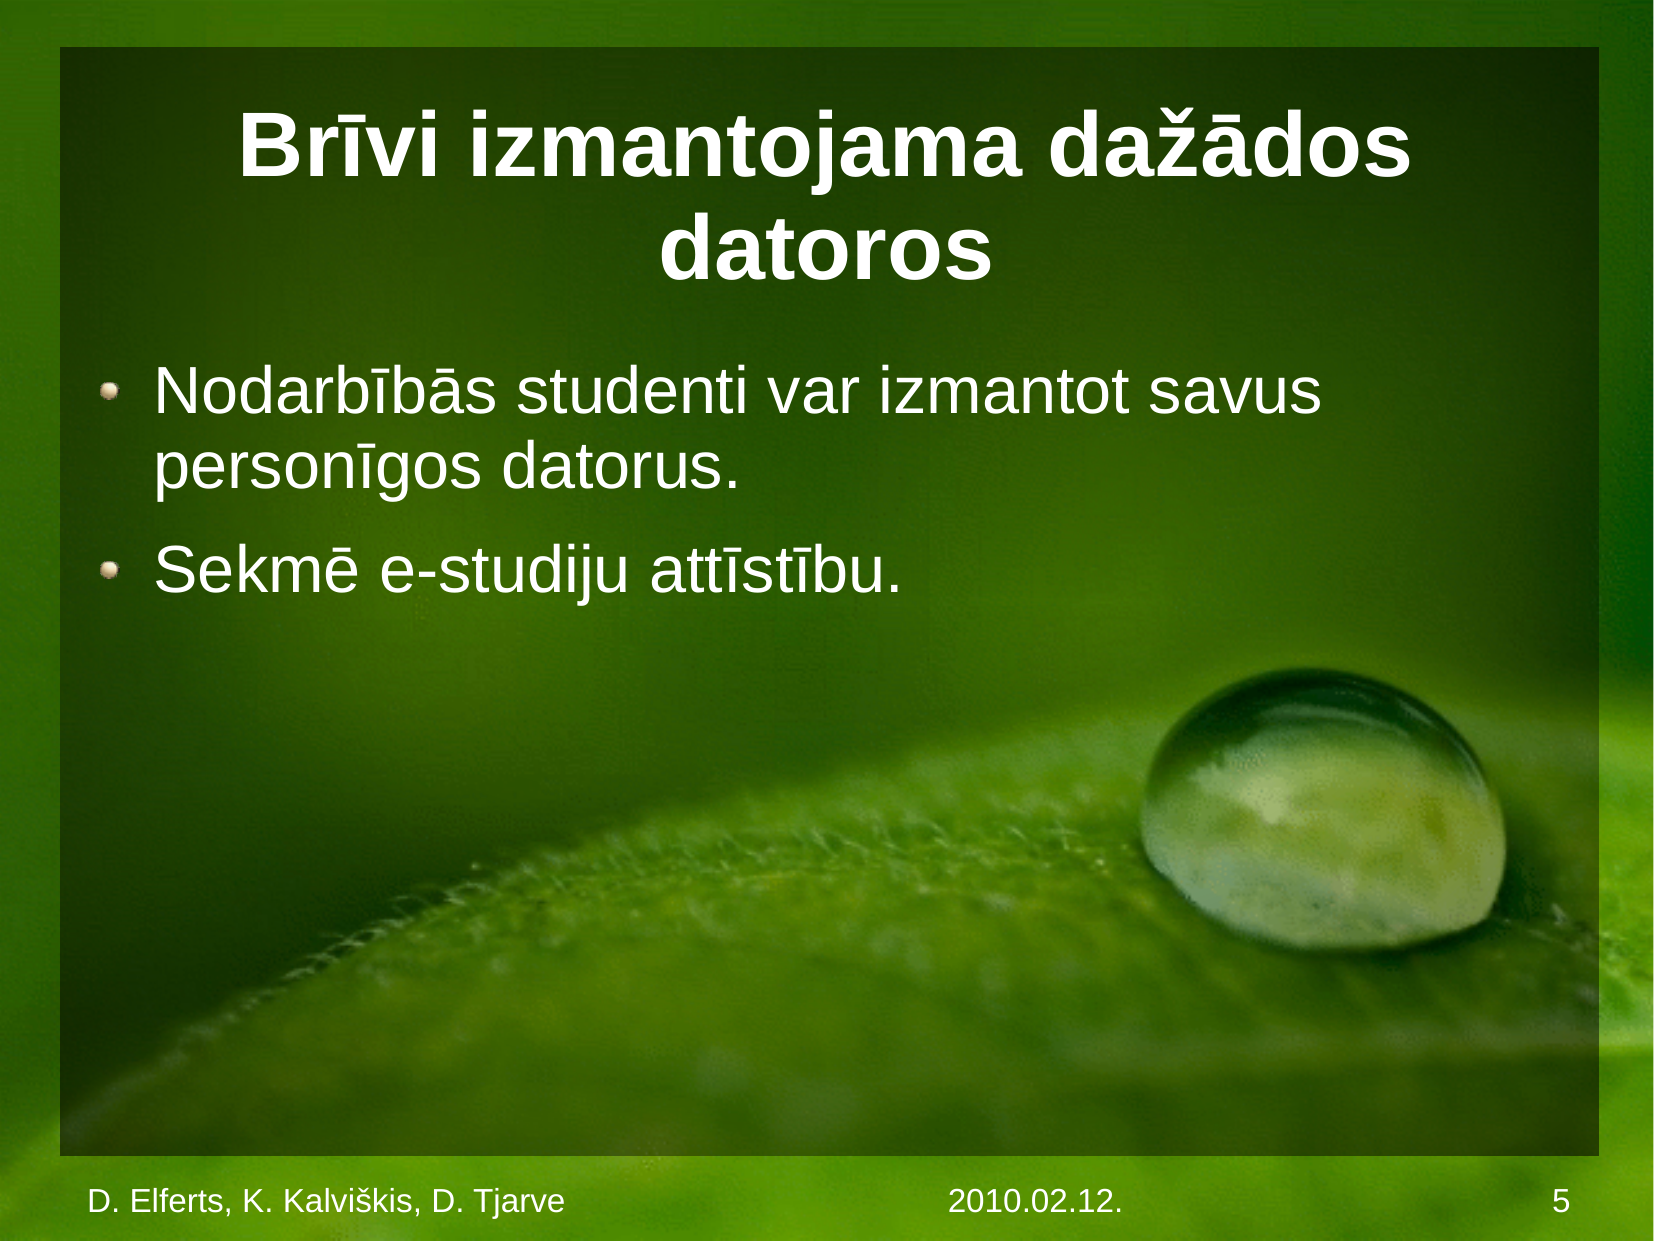

# Brīvi izmantojama dažādos datoros
Nodarbībās studenti var izmantot savus personīgos datorus.
Sekmē e-studiju attīstību.
D. Elferts, K. Kalviškis, D. Tjarve
2010.02.12.
5